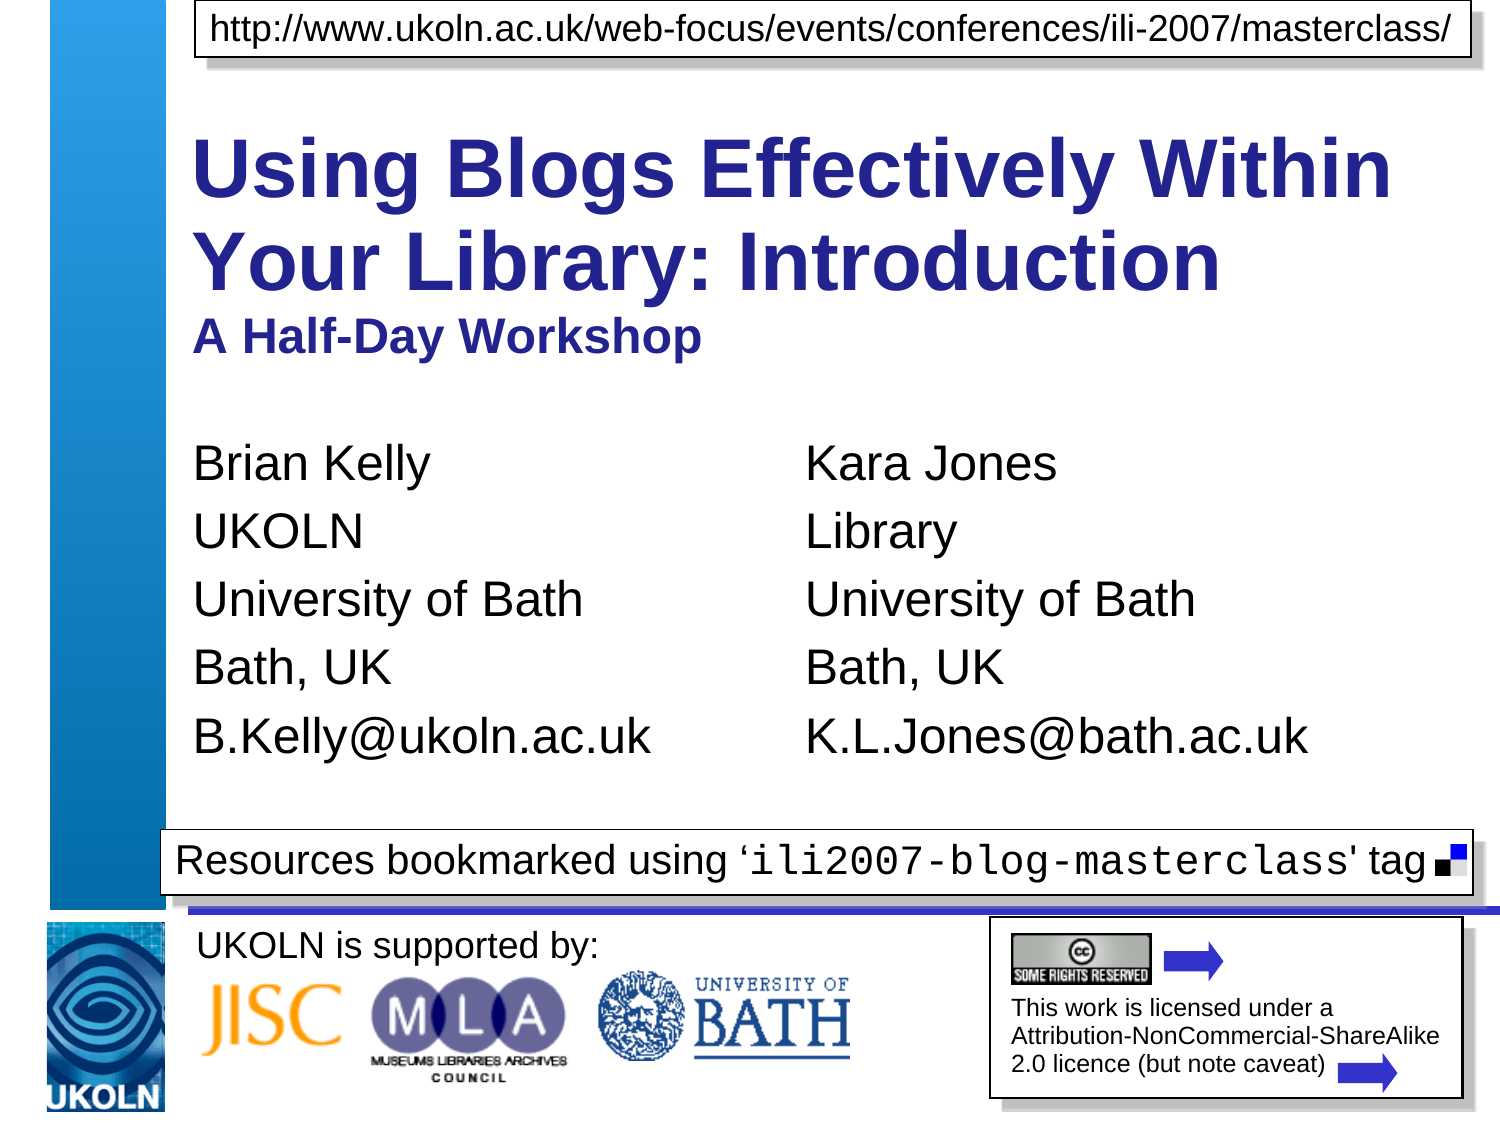

http://www.ukoln.ac.uk/web-focus/events/conferences/ili-2007/masterclass/
# Using Blogs Effectively Within Your Library: Introduction A Half-Day Workshop
Brian Kelly
UKOLN
University of Bath
Bath, UK
B.Kelly@ukoln.ac.uk
Kara Jones
Library
University of Bath
Bath, UK
K.L.Jones@bath.ac.uk
Resources bookmarked using ‘ili2007-blog-masterclass' tag
UKOLN is supported by:
This work is licensed under a Attribution-NonCommercial-ShareAlike 2.0 licence (but note caveat)